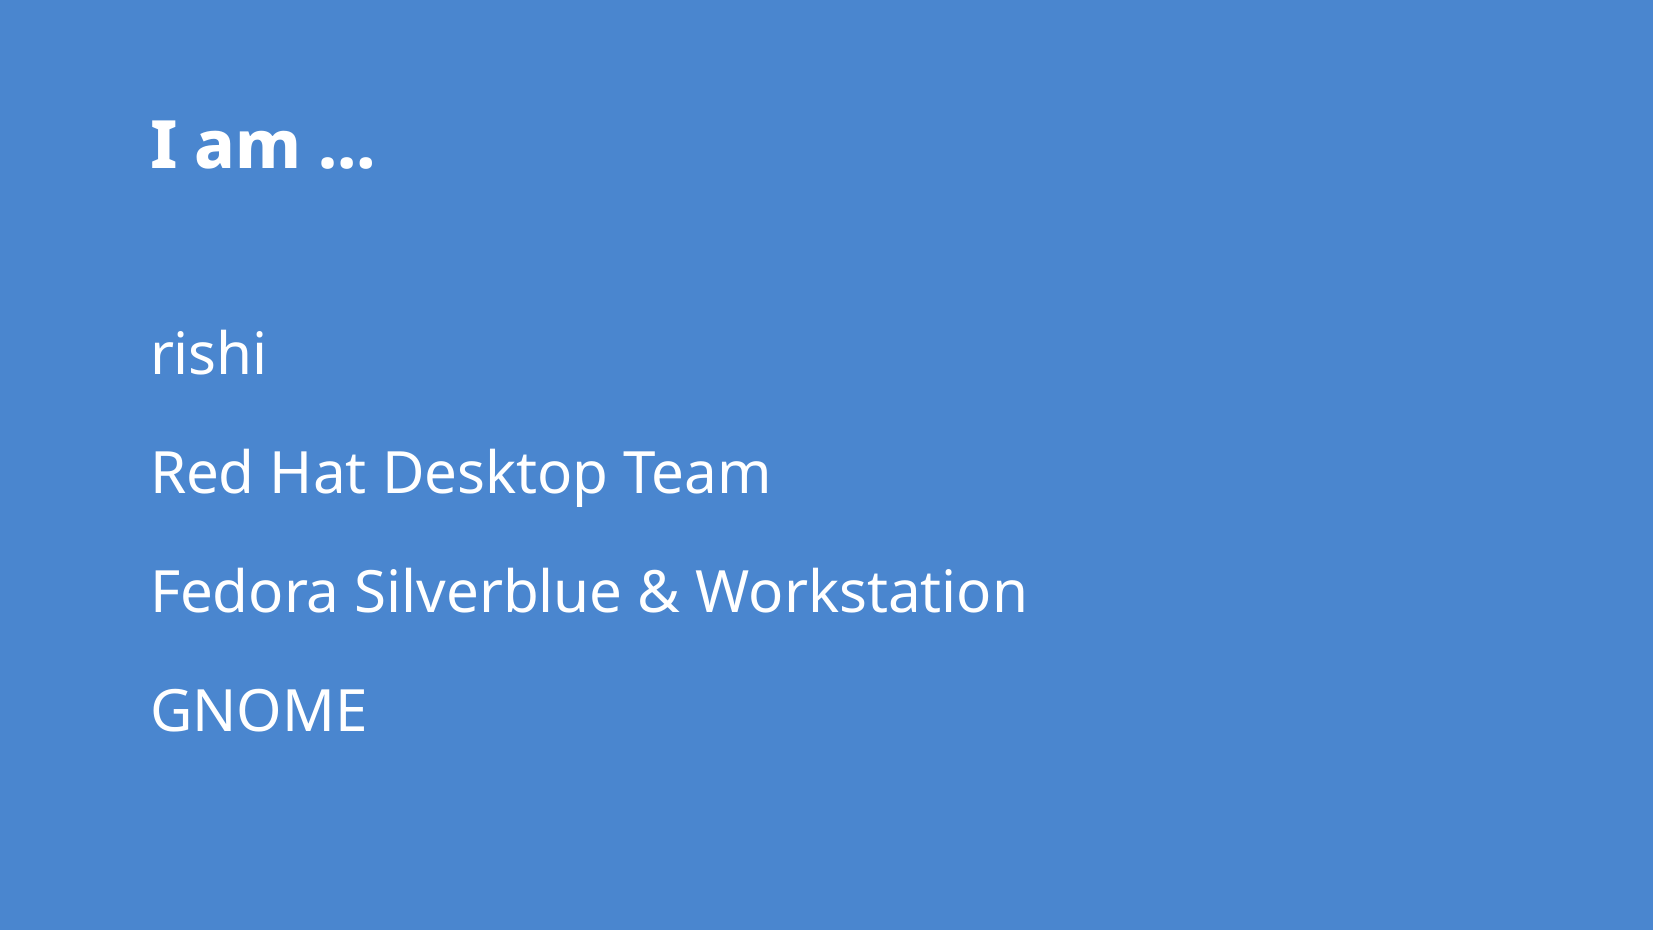

# I am …
rishi
Red Hat Desktop Team
Fedora Silverblue & Workstation
GNOME